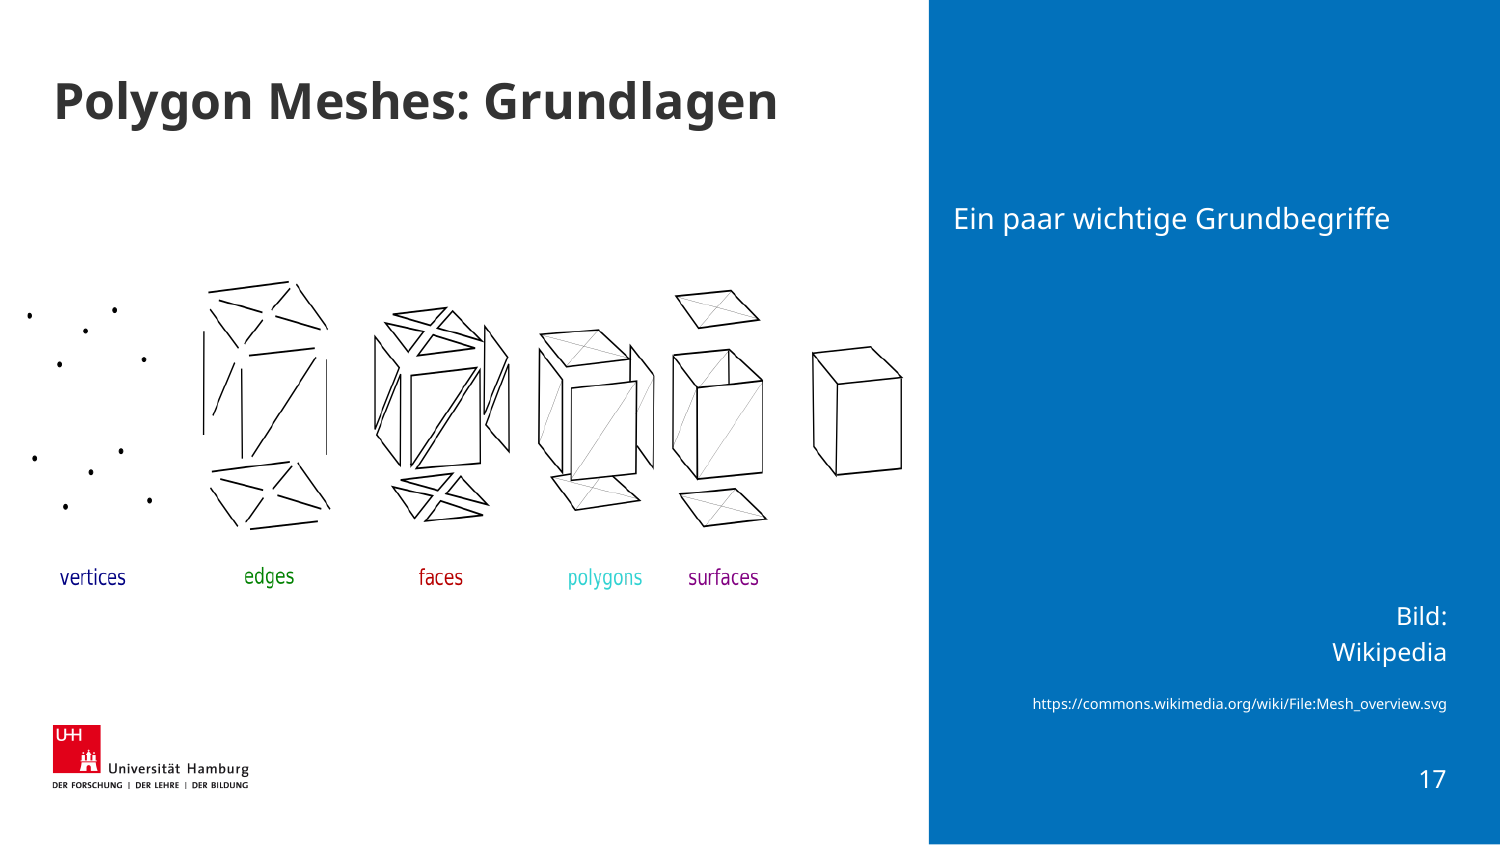

# Polygon Meshes: Grundlagen
Ein paar wichtige Grundbegriffe
Bild:
 Wikipedia
https://commons.wikimedia.org/wiki/File:Mesh_overview.svg